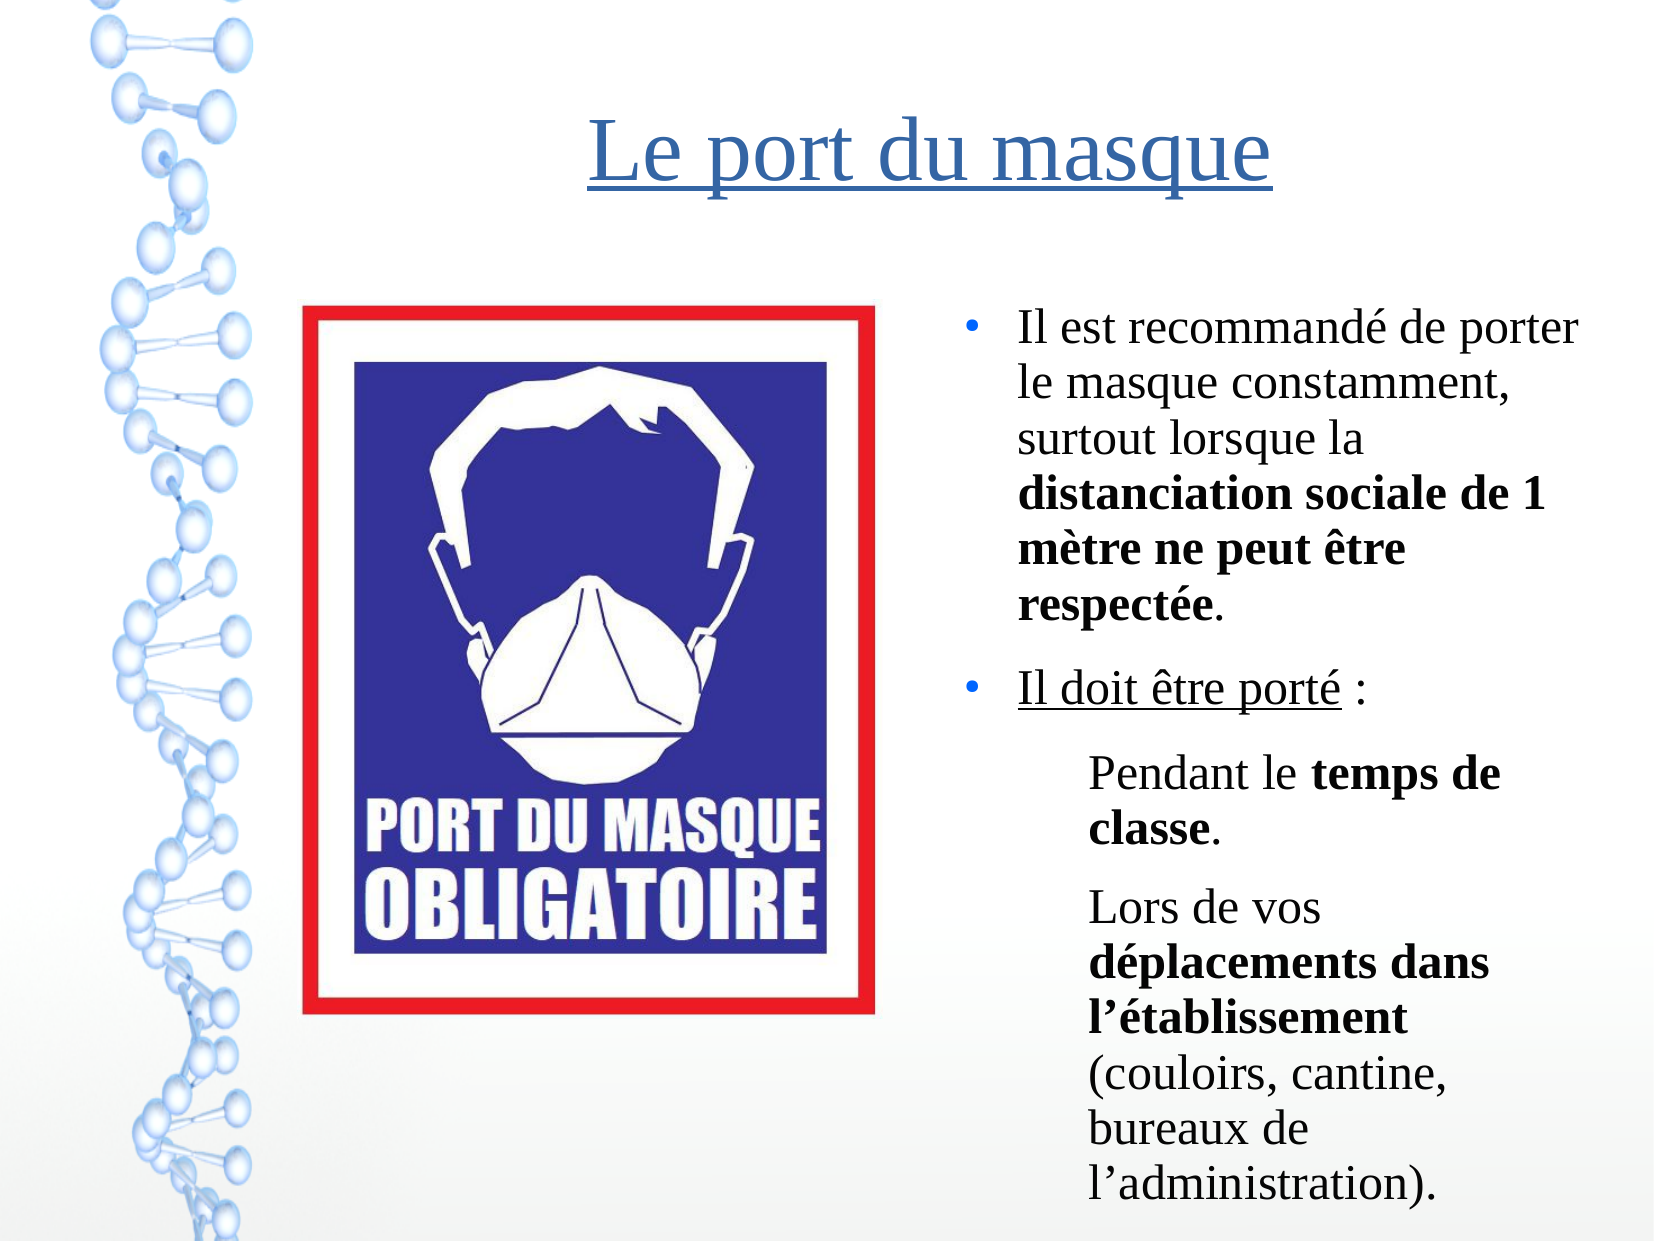

# Le port du masque
Il est recommandé de porter le masque constamment, surtout lorsque la distanciation sociale de 1 mètre ne peut être respectée.
Il doit être porté :
Pendant le temps de classe.
Lors de vos déplacements dans l’établissement (couloirs, cantine, bureaux de l’administration).
Lors des récréations.